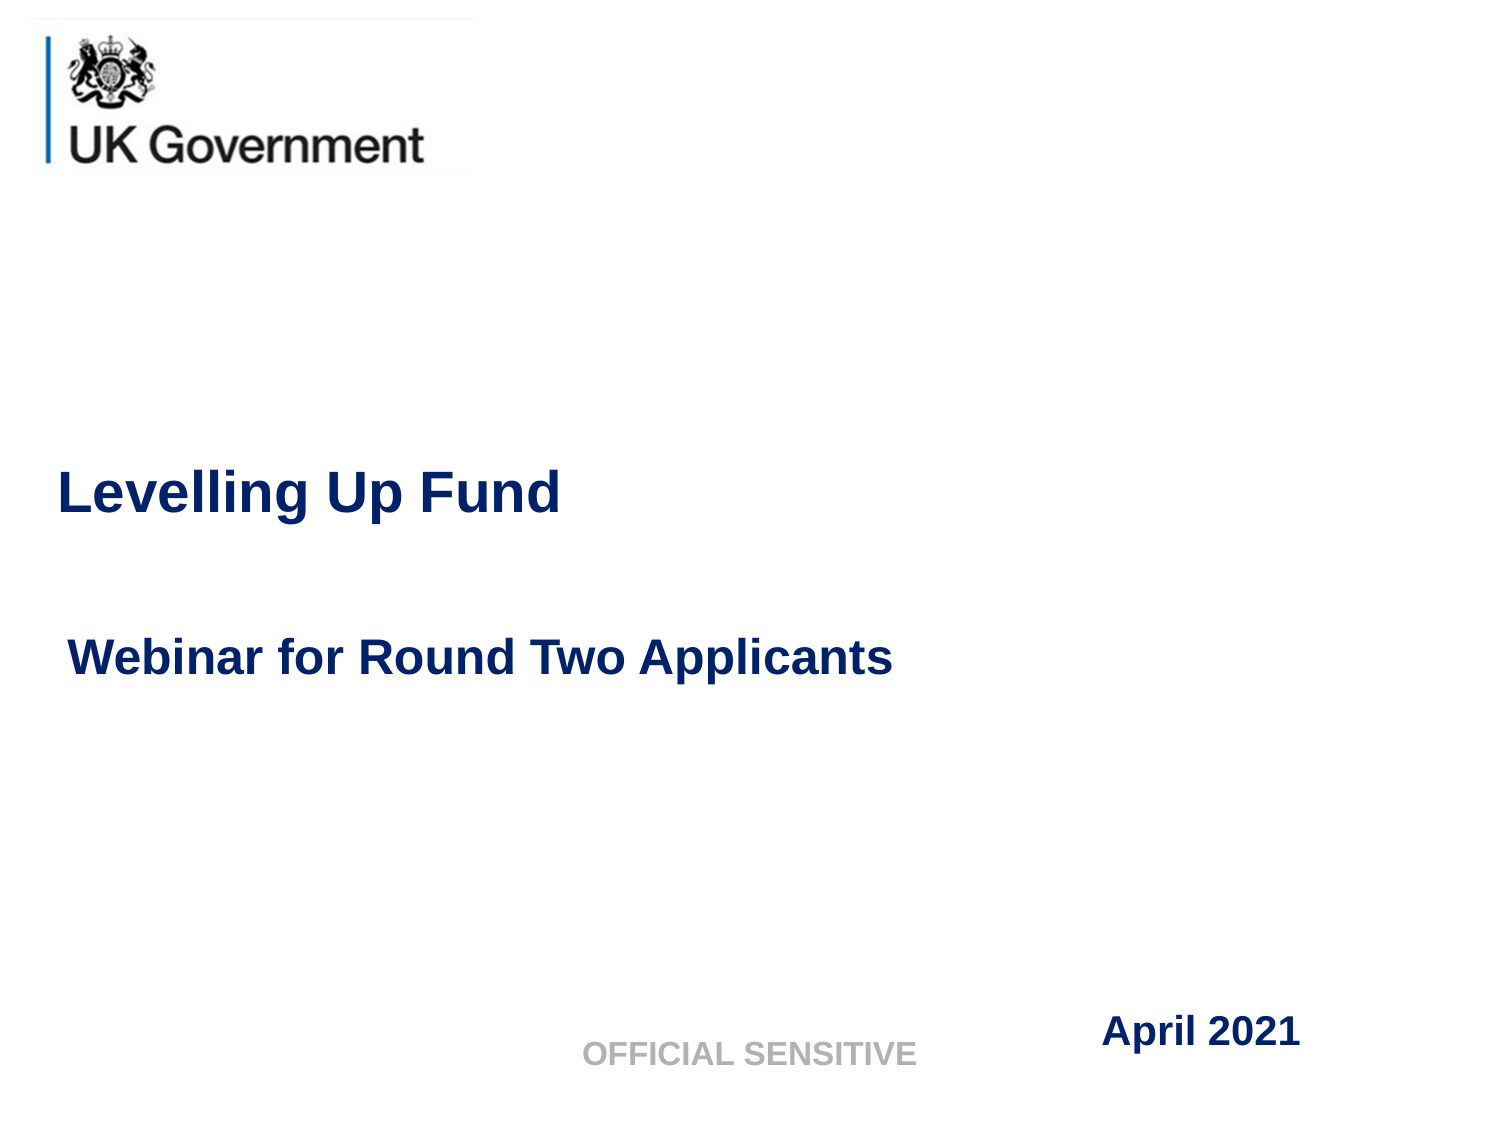

# Levelling Up Fund
Webinar for Round Two Applicants
April 2021